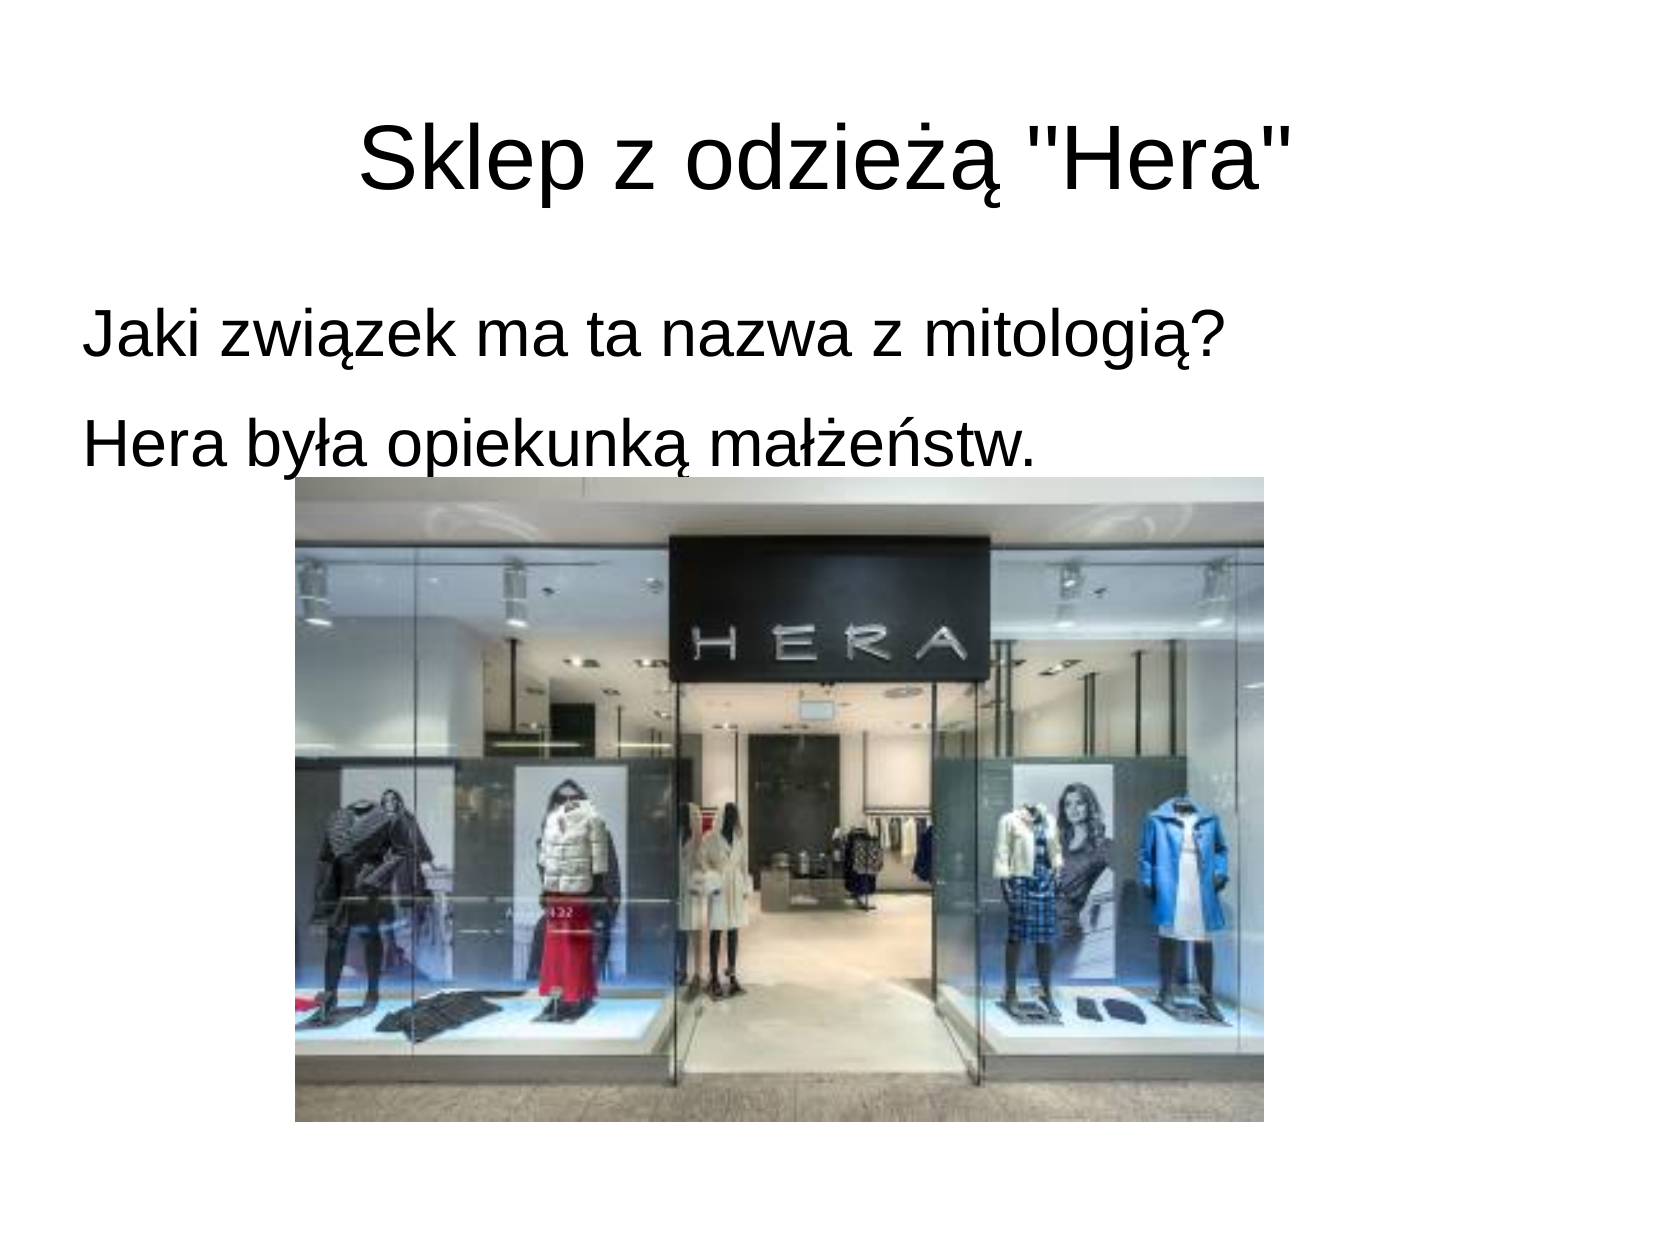

# Sklep z odzieżą ''Hera''
Jaki związek ma ta nazwa z mitologią?
Hera była opiekunką małżeństw.